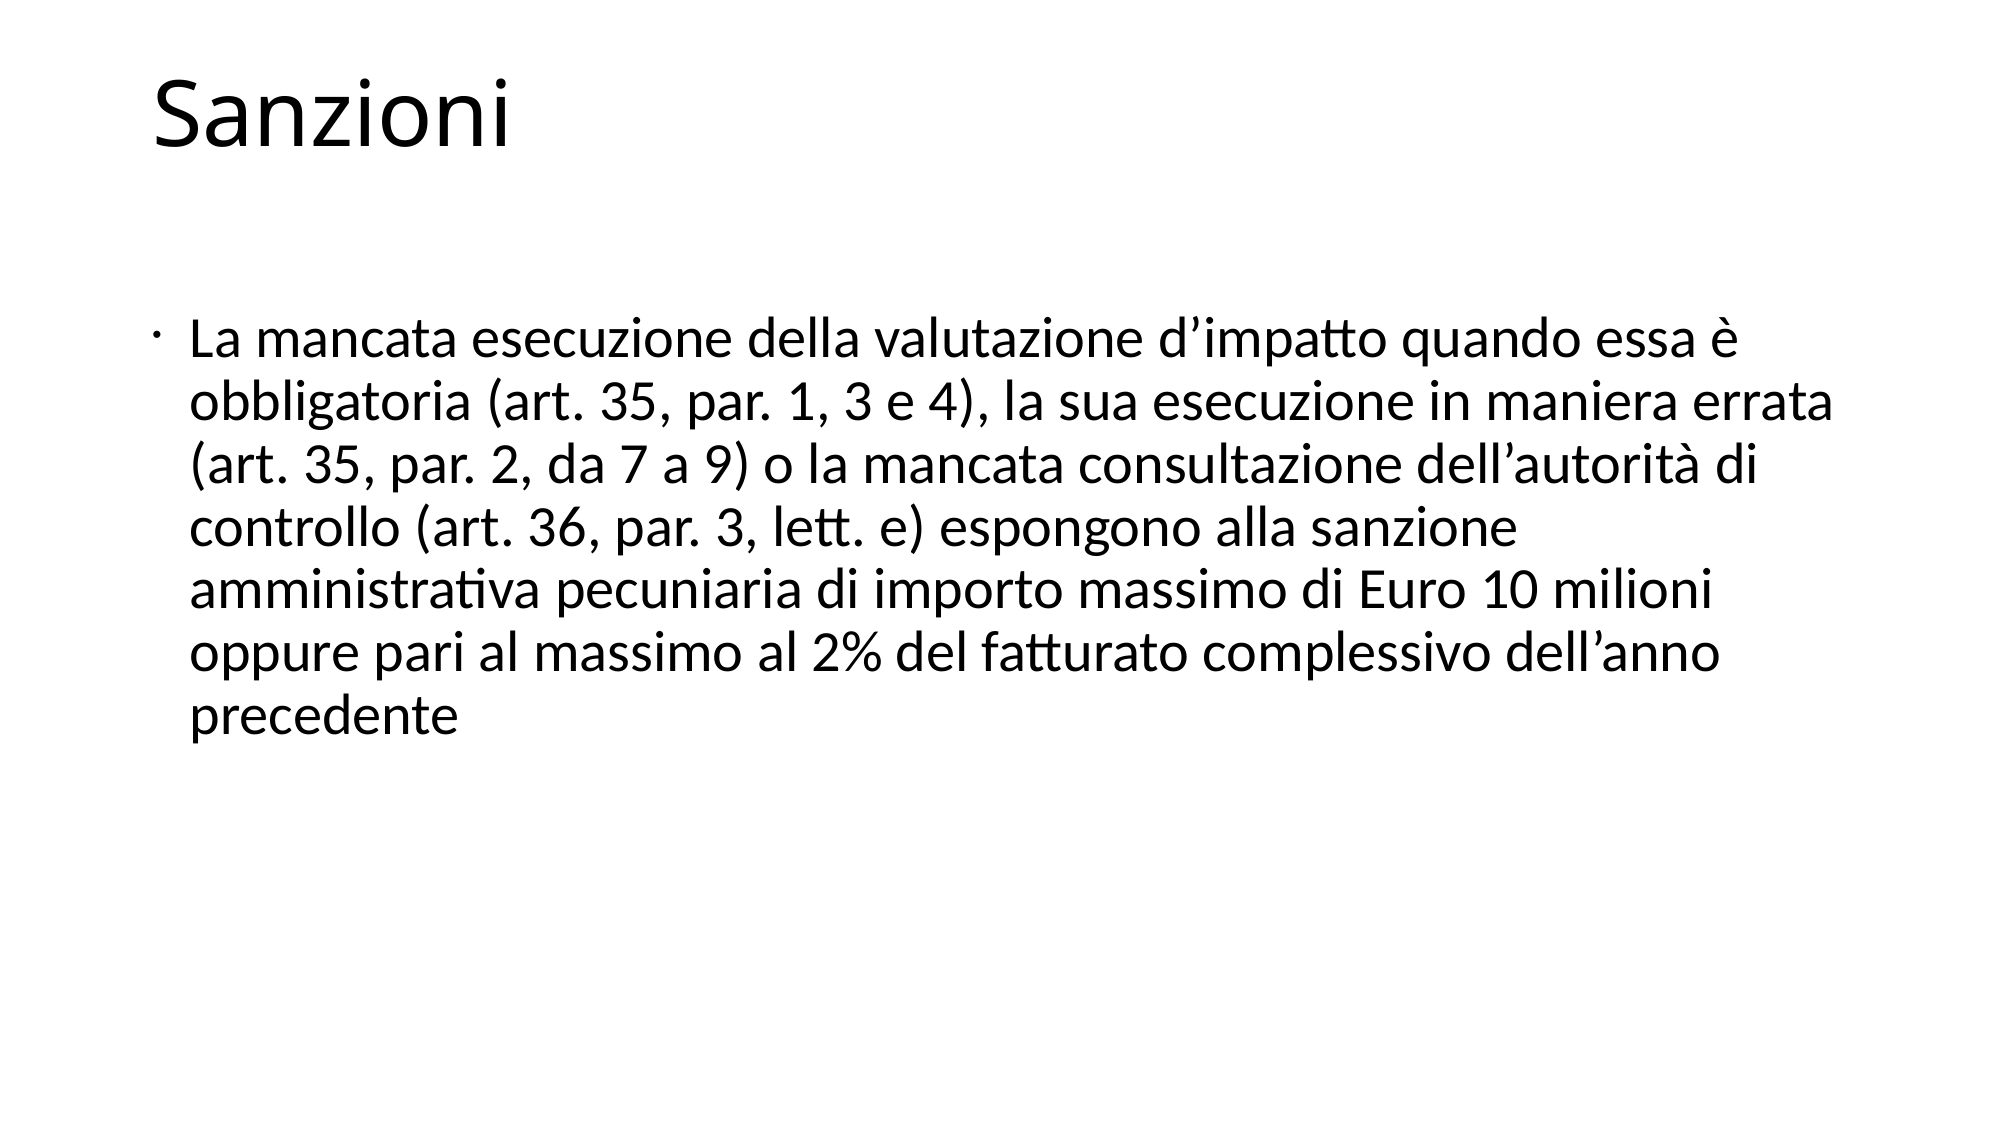

# Sanzioni
La mancata esecuzione della valutazione d’impatto quando essa è obbligatoria (art. 35, par. 1, 3 e 4), la sua esecuzione in maniera errata (art. 35, par. 2, da 7 a 9) o la mancata consultazione dell’autorità di controllo (art. 36, par. 3, lett. e) espongono alla sanzione amministrativa pecuniaria di importo massimo di Euro 10 milioni oppure pari al massimo al 2% del fatturato complessivo dell’anno precedente